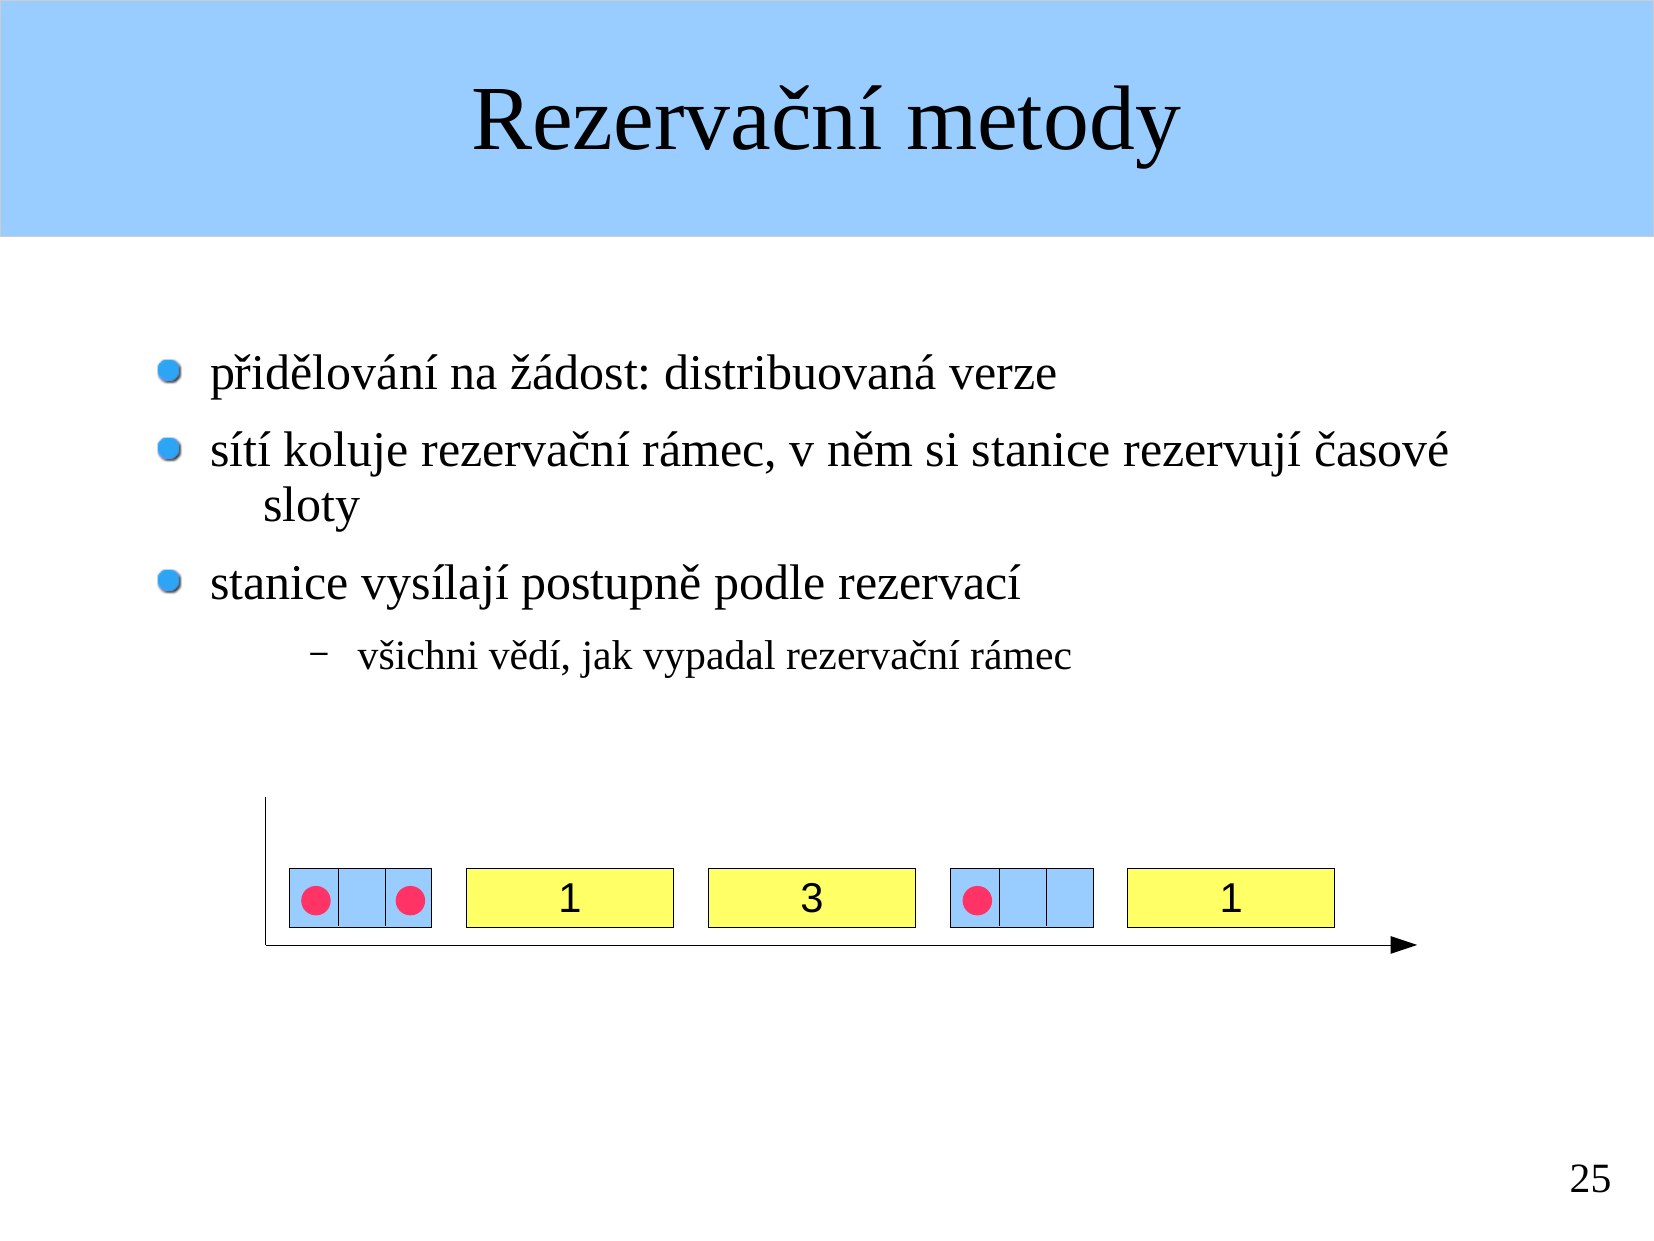

# Rezervační metody
přidělování na žádost: distribuovaná verze
sítí koluje rezervační rámec, v něm si stanice rezervují časové sloty
stanice vysílají postupně podle rezervací
všichni vědí, jak vypadal rezervační rámec
1
3
1